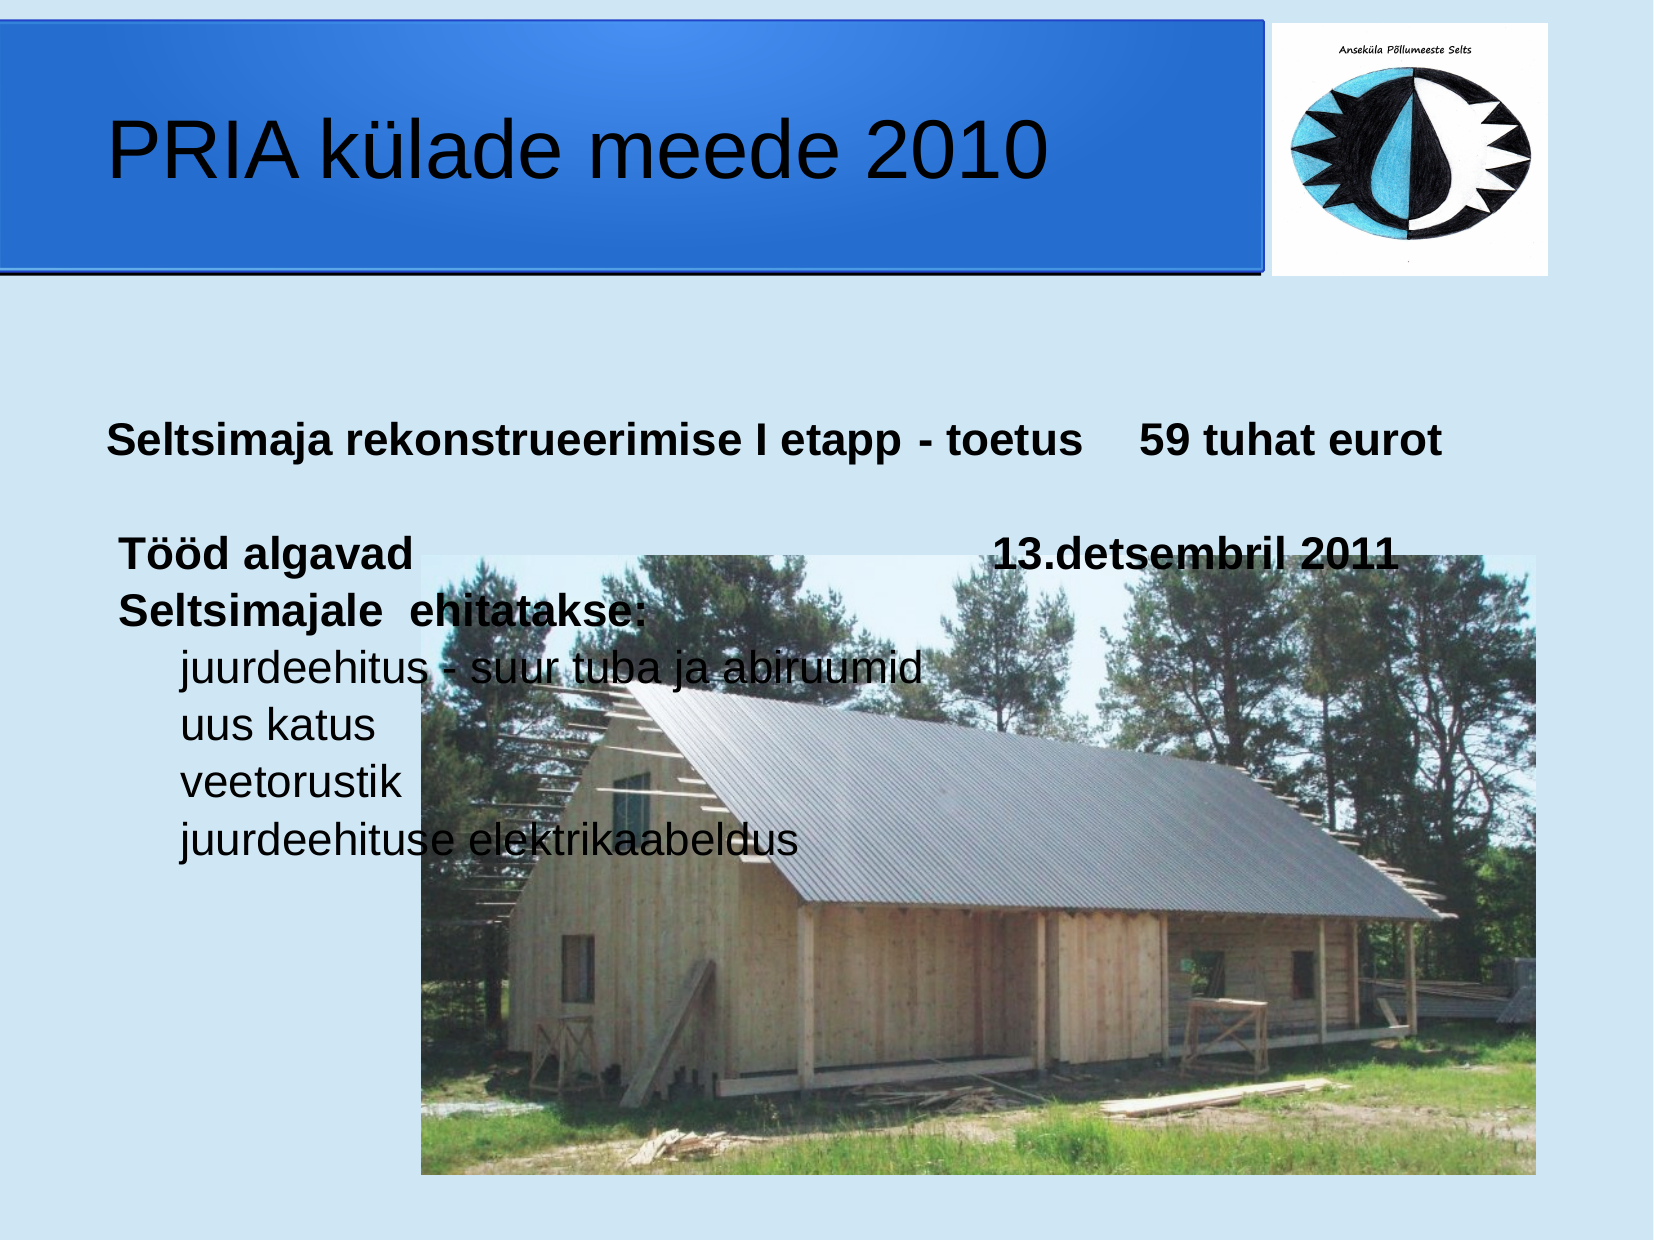

# PRIA külade meede 2010
Seltsimaja rekonstrueerimise I etapp 	- toetus	59 tuhat eurot
 Tööd algavad 								13.detsembril 2011
 Seltsimajale ehitatakse:
 	juurdeehitus - suur tuba ja abiruumid
 	uus katus
 	veetorustik
 	juurdeehituse elektrikaabeldus